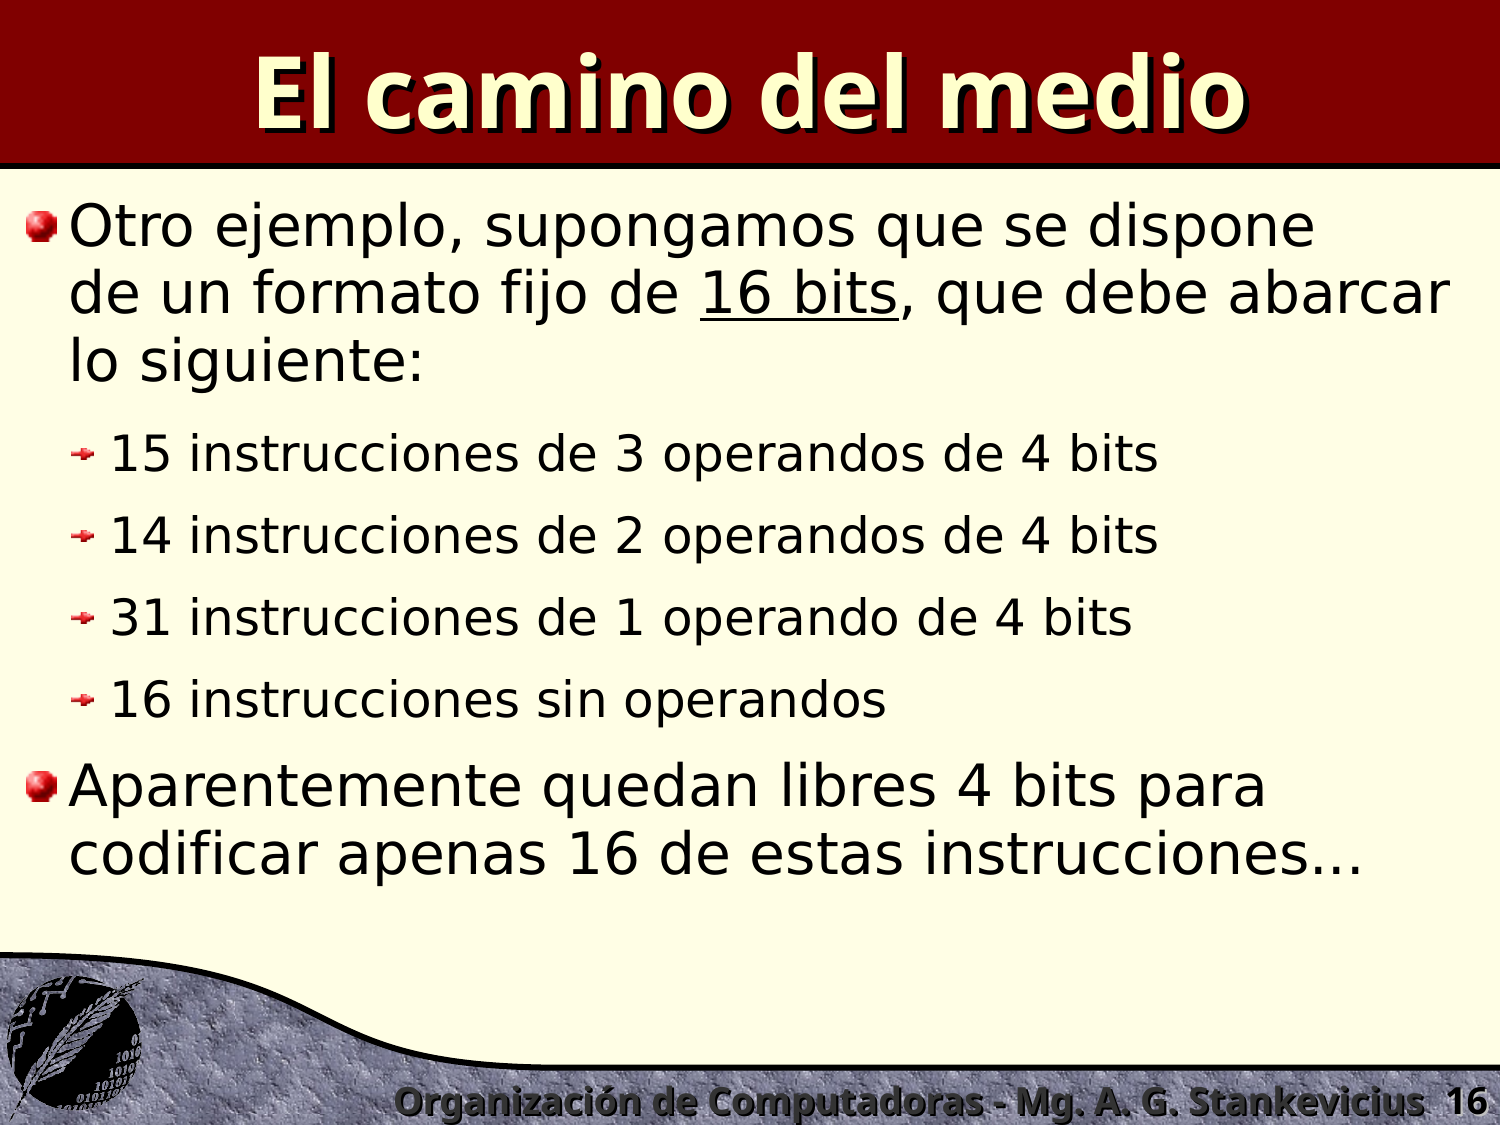

# El camino del medio
Otro ejemplo, supongamos que se dispone
de un formato fijo de 16 bits, que debe abarcar
lo siguiente:
15 instrucciones de 3 operandos de 4 bits
14 instrucciones de 2 operandos de 4 bits
31 instrucciones de 1 operando de 4 bits
16 instrucciones sin operandos
Aparentemente quedan libres 4 bits para codificar apenas 16 de estas instrucciones...
16